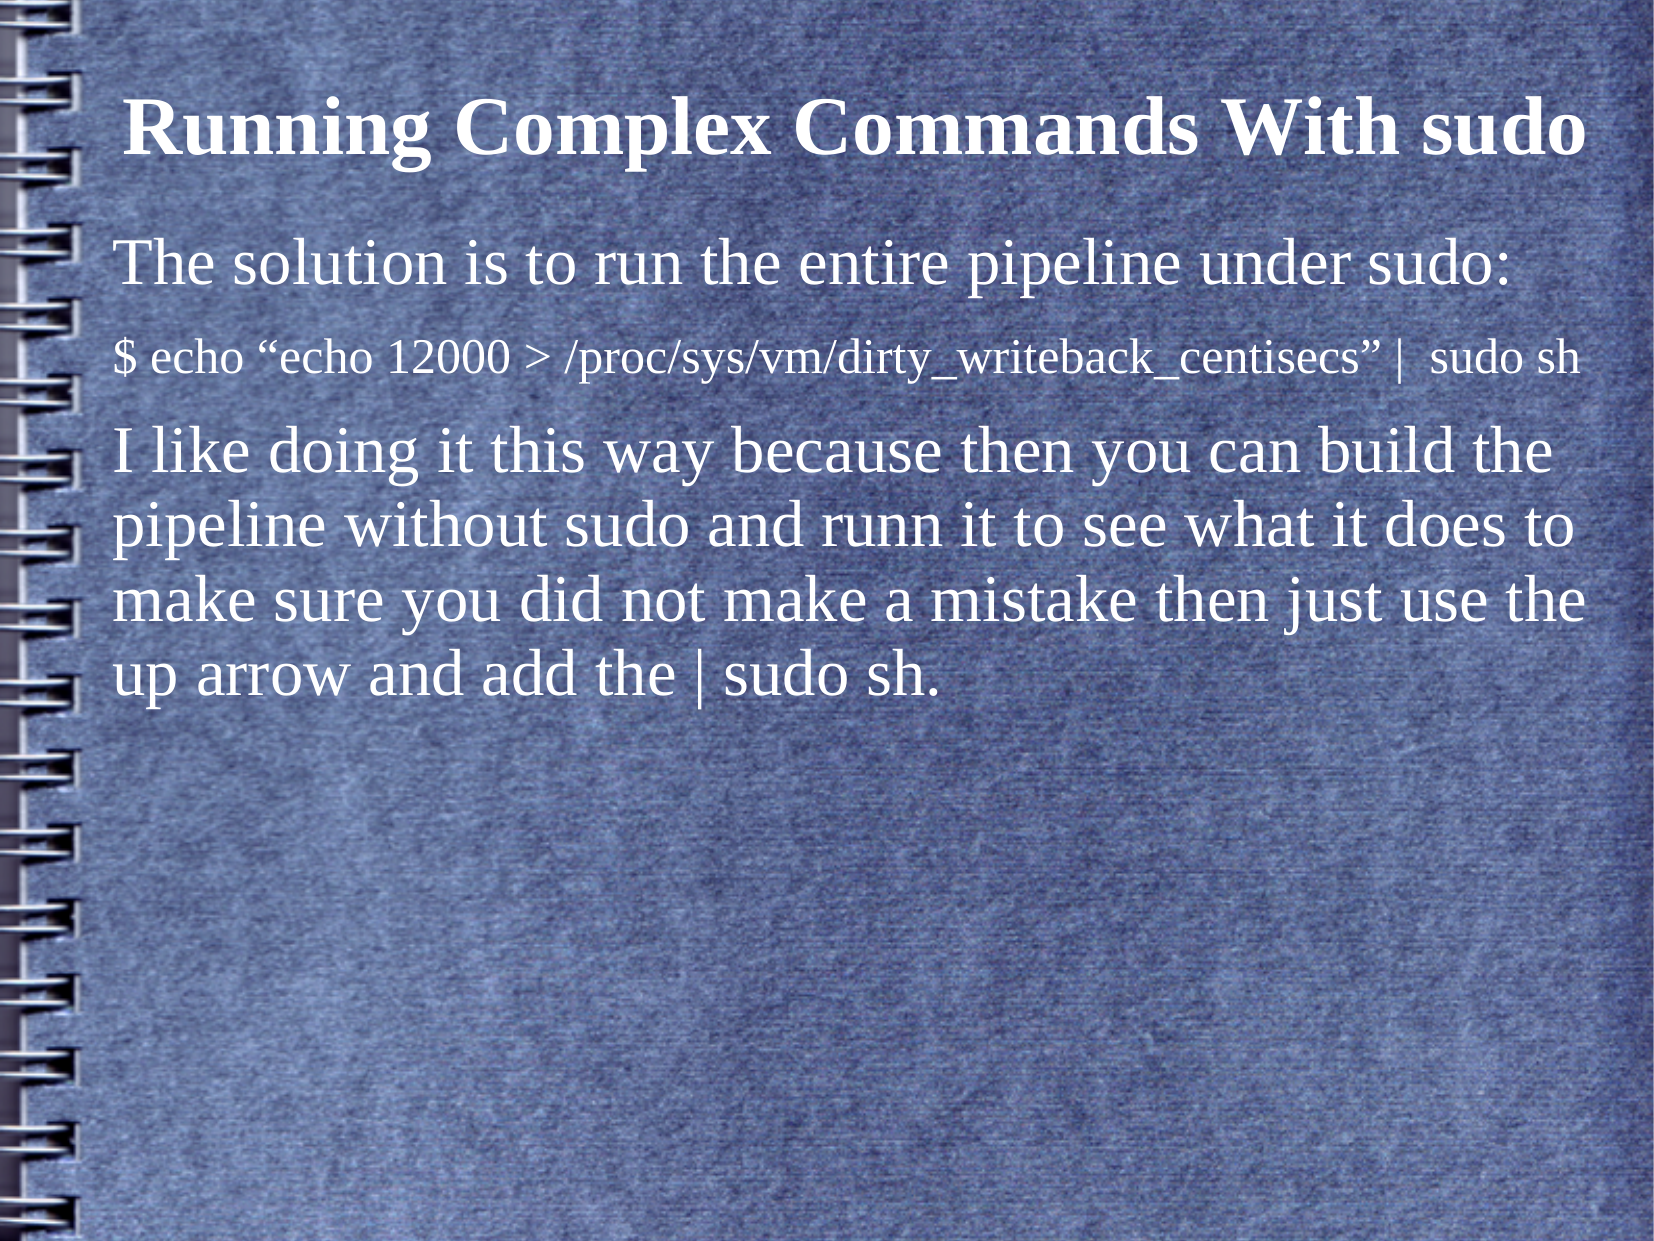

# Running Complex Commands With sudo
The solution is to run the entire pipeline under sudo:
$ echo “echo 12000 > /proc/sys/vm/dirty_writeback_centisecs” | sudo sh
I like doing it this way because then you can build the pipeline without sudo and runn it to see what it does to make sure you did not make a mistake then just use the up arrow and add the | sudo sh.